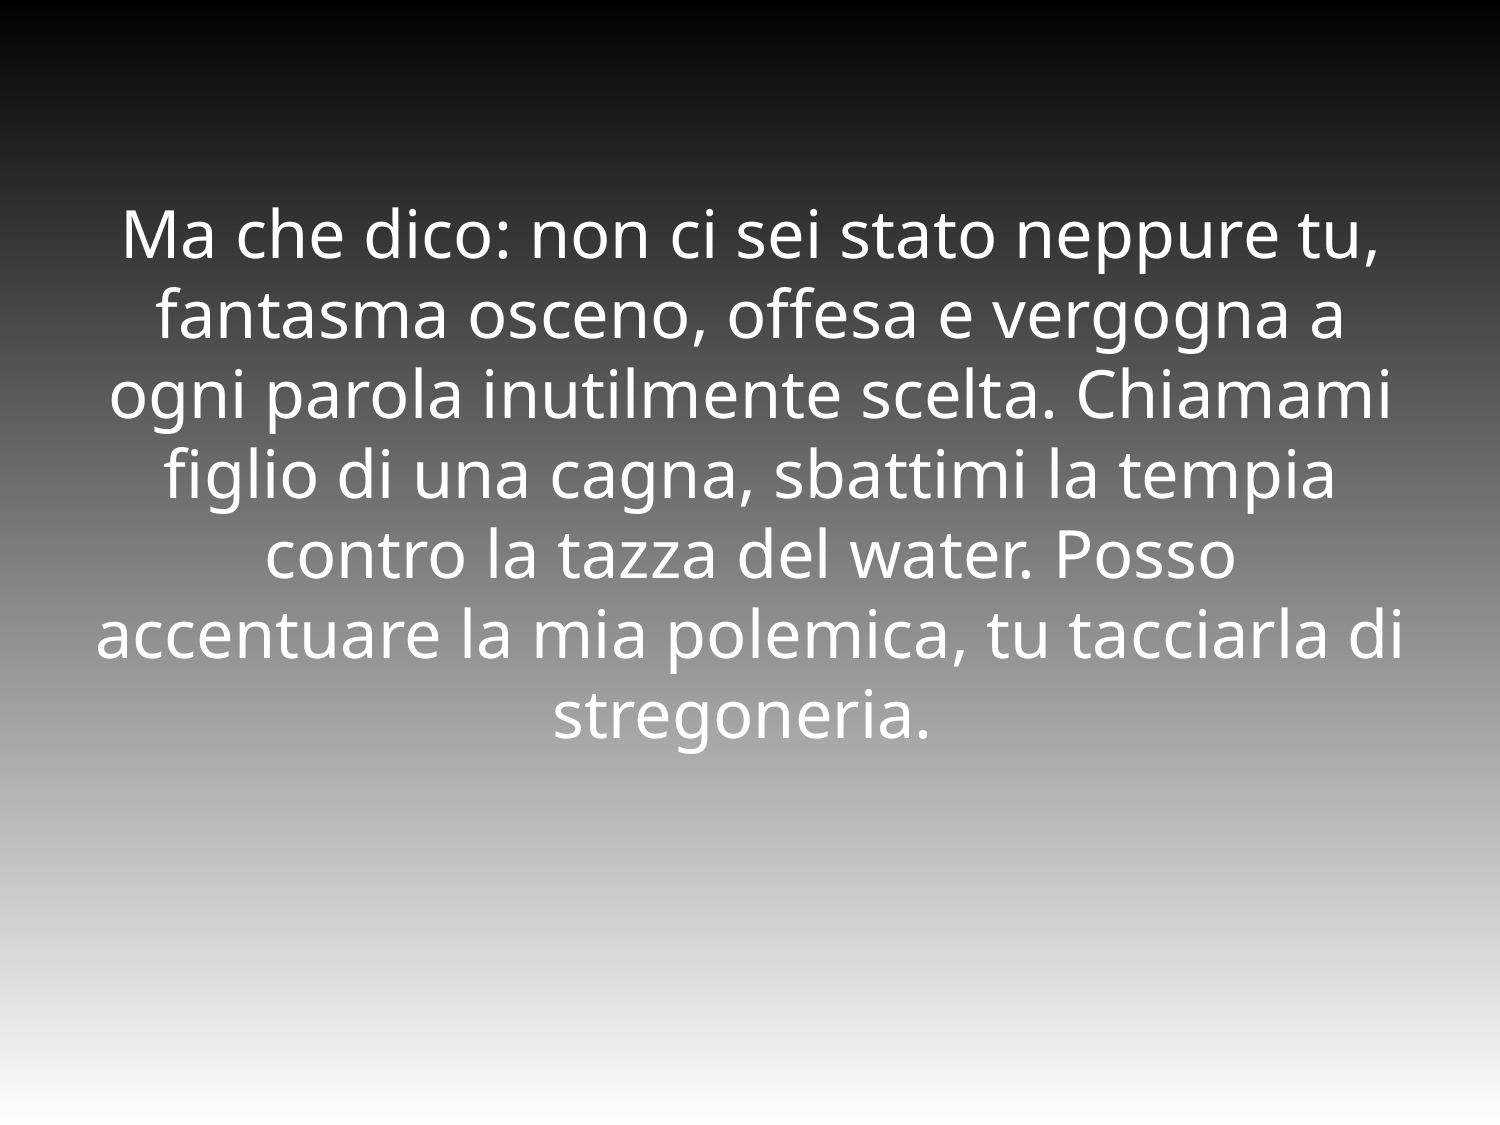

# Ma che dico: non ci sei stato neppure tu, fantasma osceno, offesa e vergogna a ogni parola inutilmente scelta. Chiamami figlio di una cagna, sbattimi la tempia contro la tazza del water. Posso accentuare la mia polemica, tu tacciarla di stregoneria.